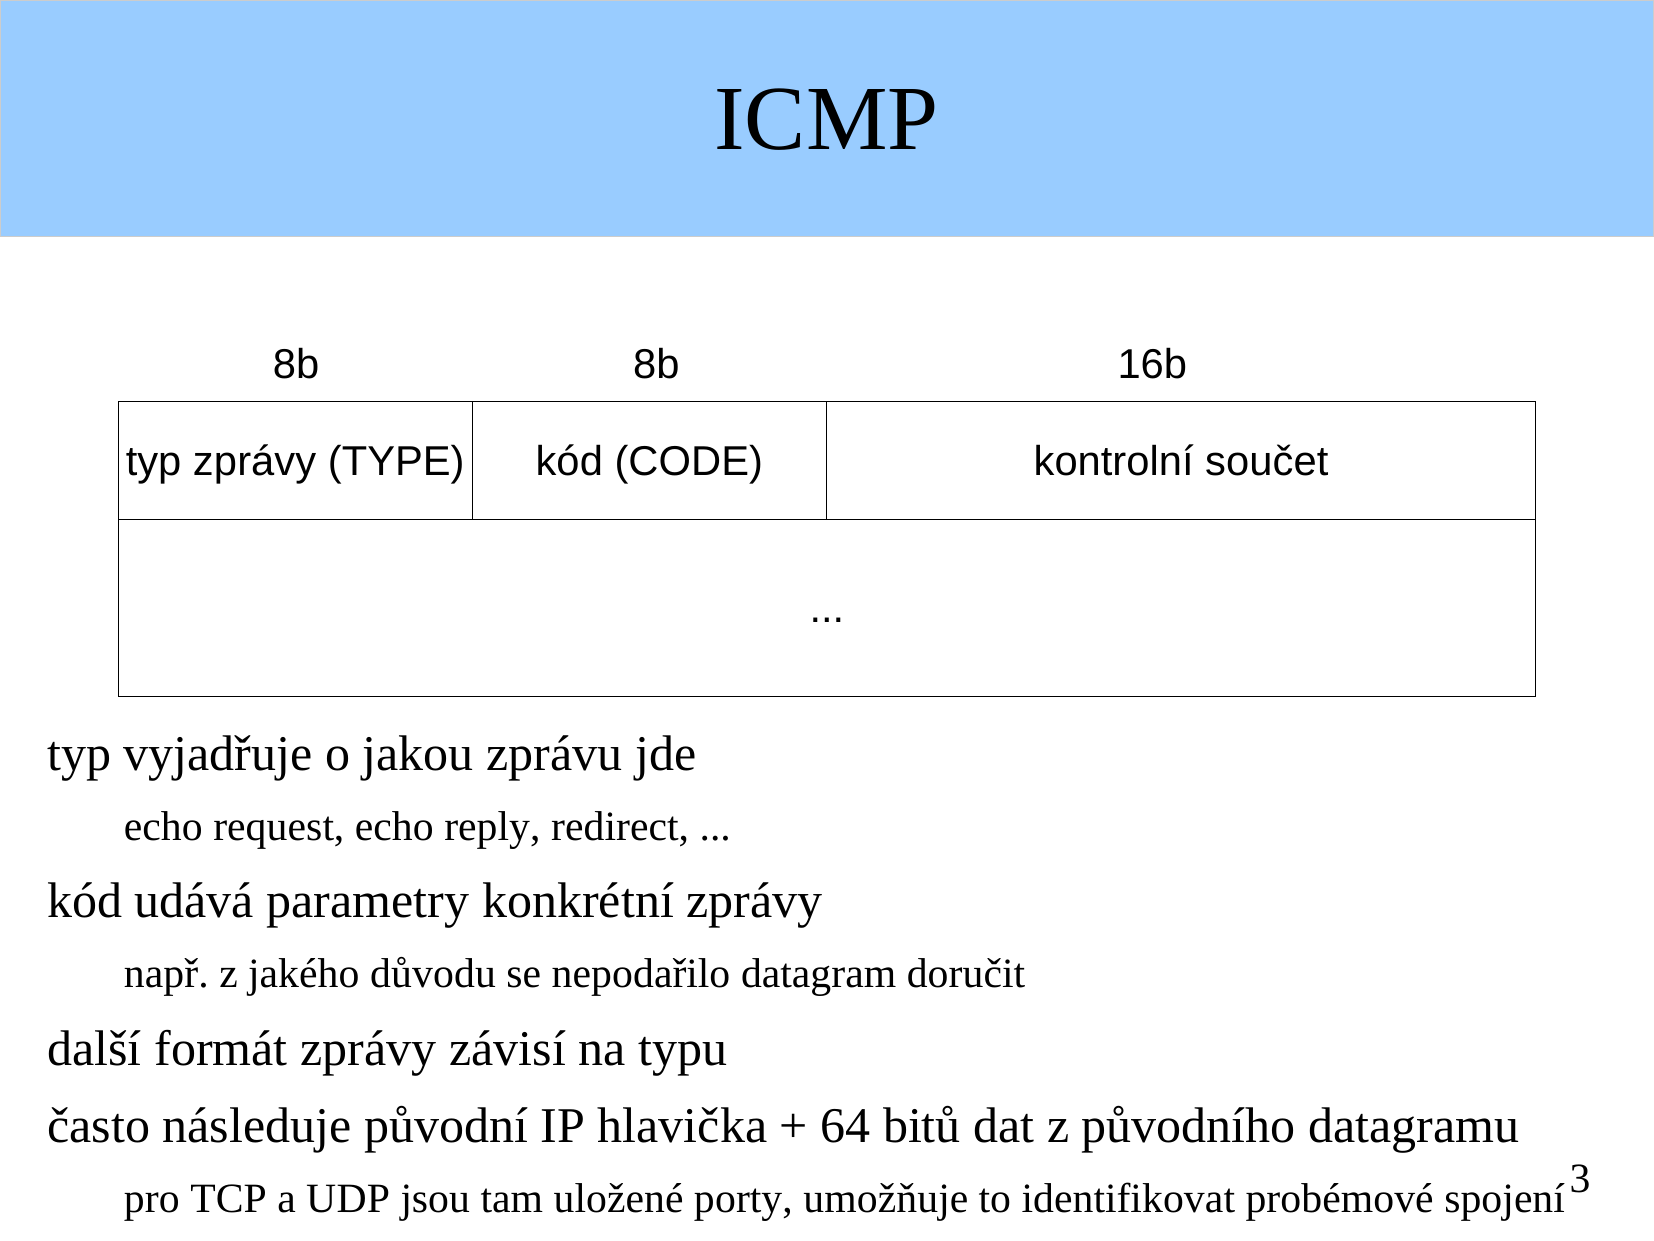

# ICMP
16b
8b
8b
typ zprávy (TYPE)
kód (CODE)
kontrolní součet
...
typ vyjadřuje o jakou zprávu jde
echo request, echo reply, redirect, ...
kód udává parametry konkrétní zprávy
např. z jakého důvodu se nepodařilo datagram doručit
další formát zprávy závisí na typu
často následuje původní IP hlavička + 64 bitů dat z původního datagramu
pro TCP a UDP jsou tam uložené porty, umožňuje to identifikovat probémové spojení